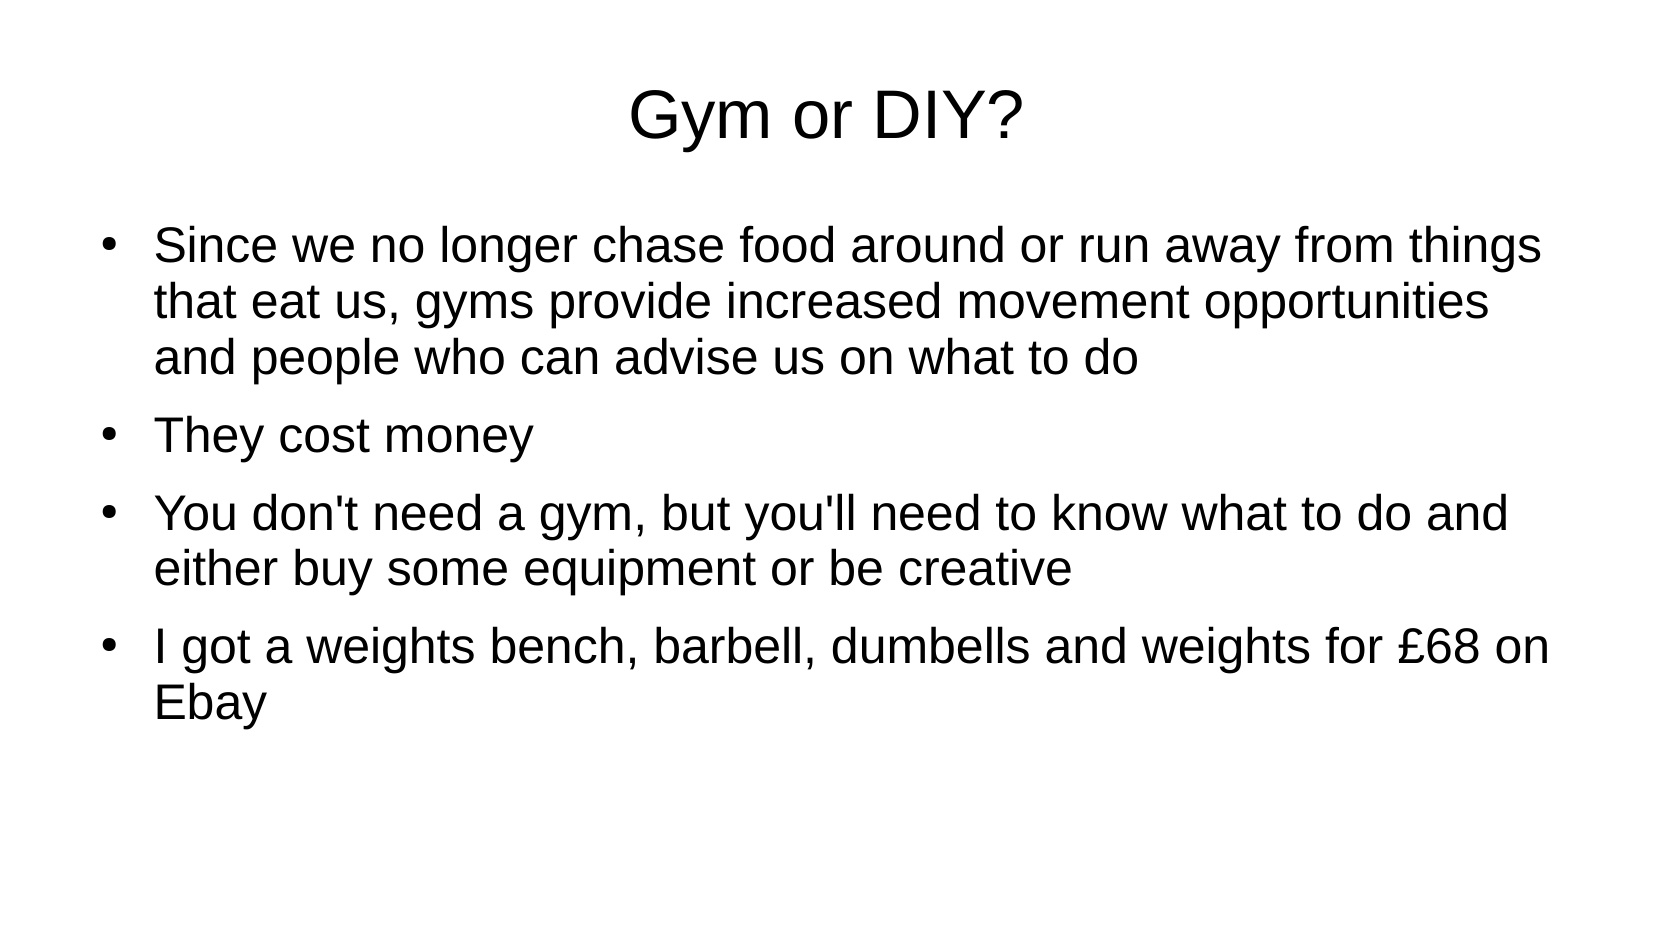

# Gym or DIY?
Since we no longer chase food around or run away from things that eat us, gyms provide increased movement opportunities and people who can advise us on what to do
They cost money
You don't need a gym, but you'll need to know what to do and either buy some equipment or be creative
I got a weights bench, barbell, dumbells and weights for £68 on Ebay